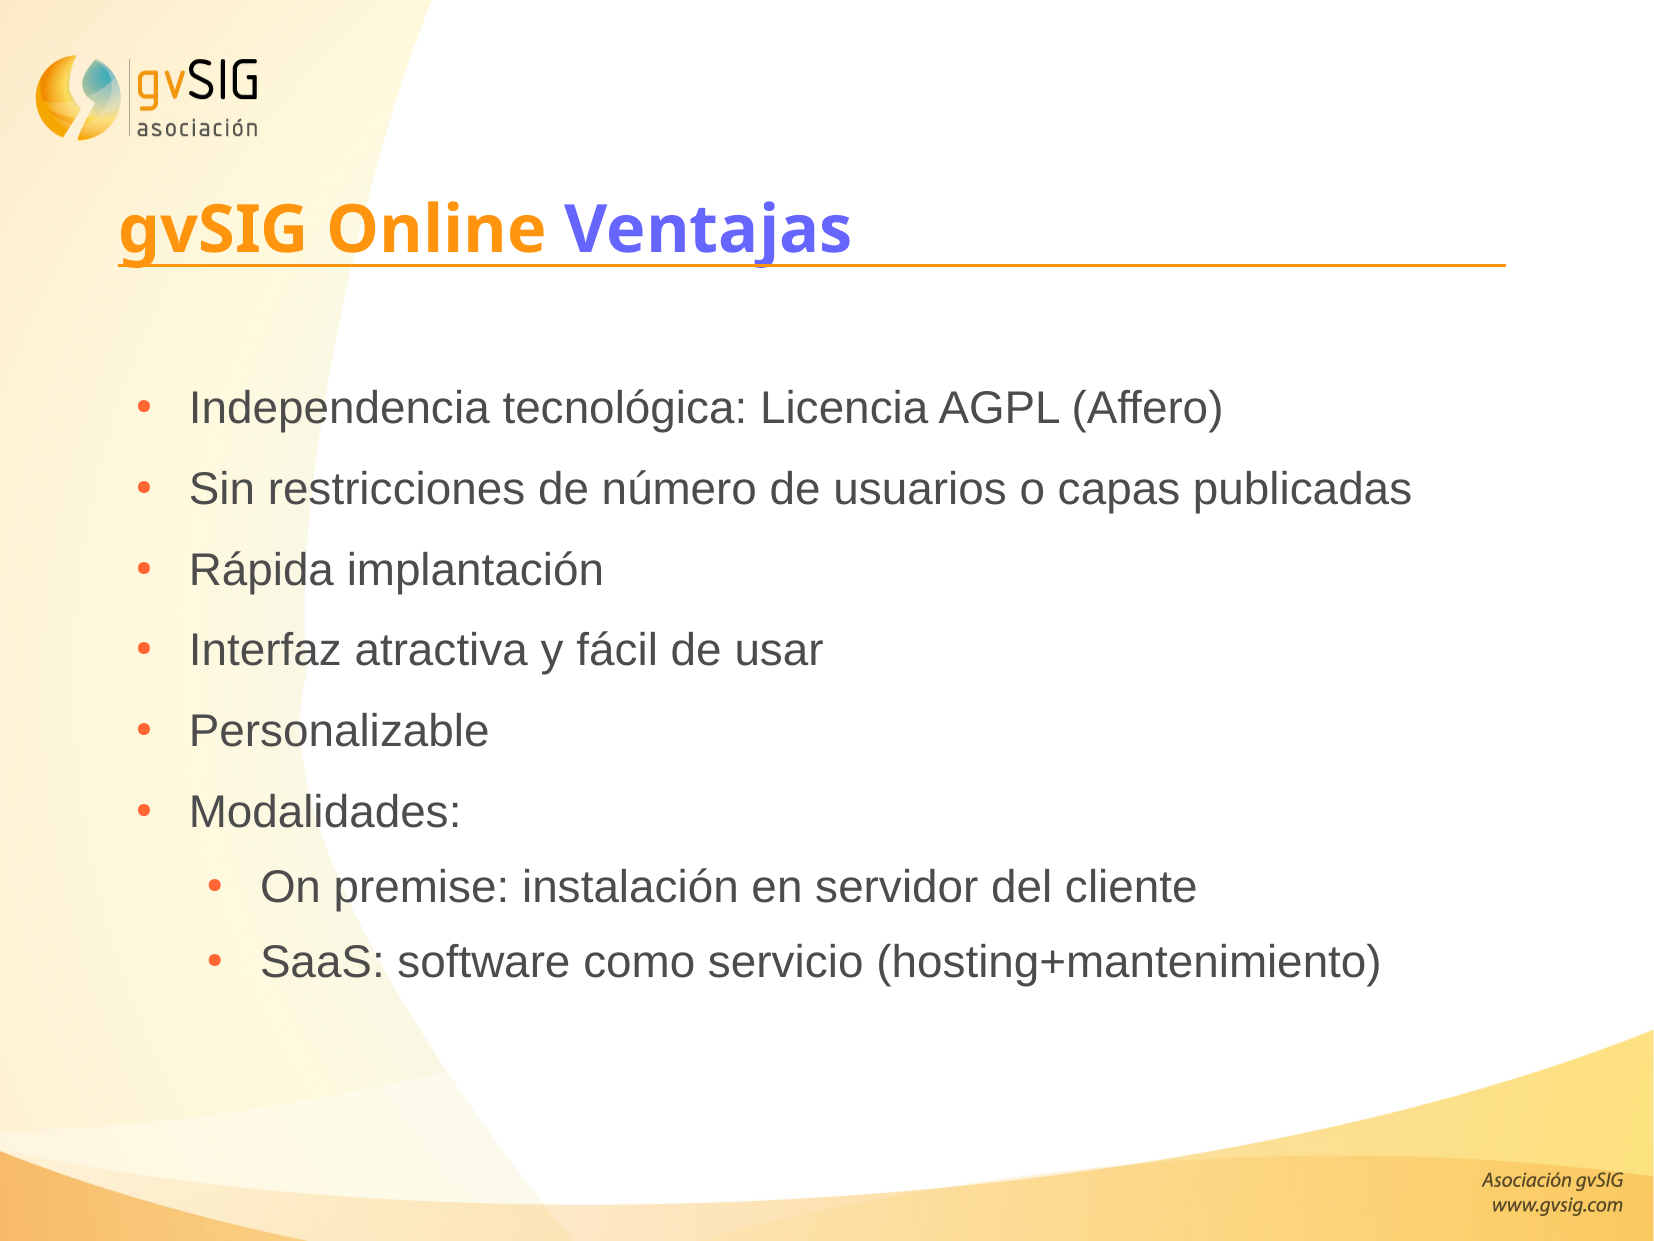

# gvSIG Online Ventajas
Independencia tecnológica: Licencia AGPL (Affero)
Sin restricciones de número de usuarios o capas publicadas
Rápida implantación
Interfaz atractiva y fácil de usar
Personalizable
Modalidades:
On premise: instalación en servidor del cliente
SaaS: software como servicio (hosting+mantenimiento)